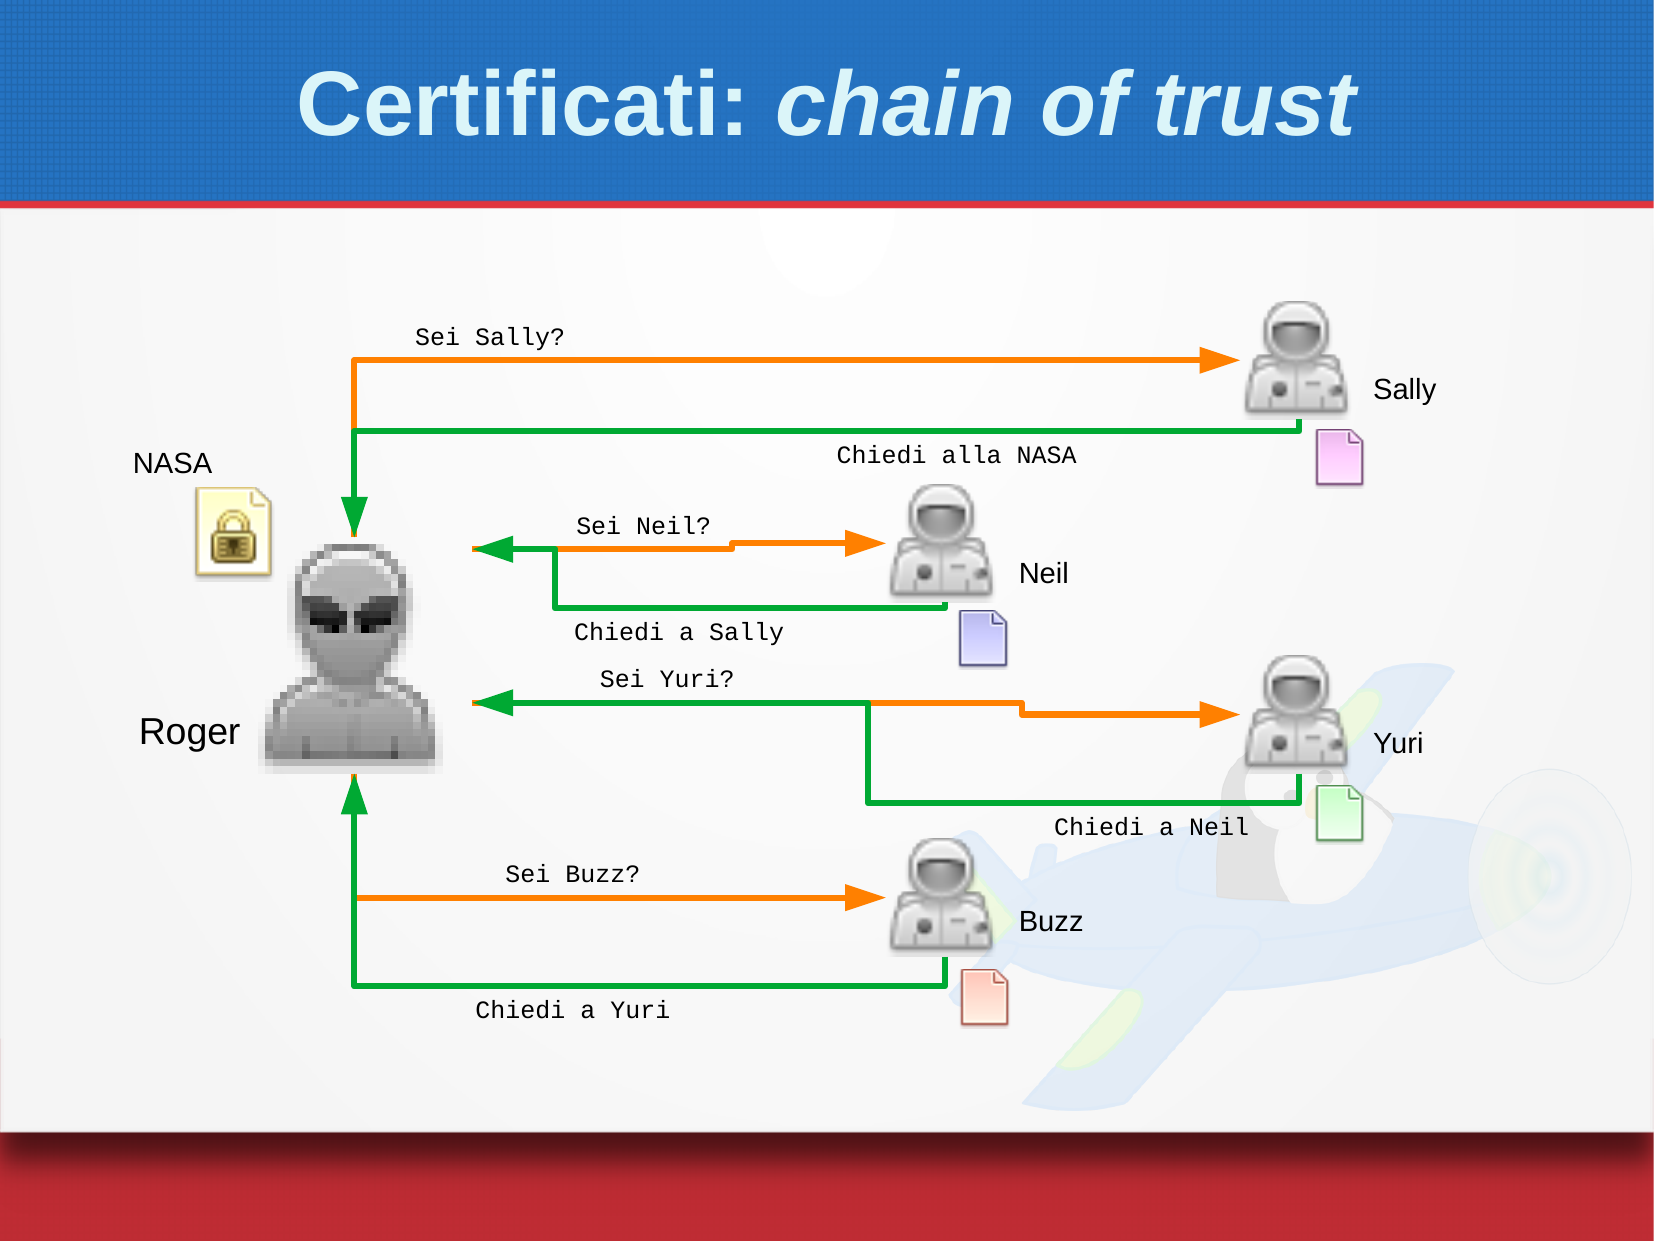

# Certificati: chain of trust
Sei Sally?
Sally
Chiedi alla NASA
NASA
Sei Neil?
Neil
Chiedi a Sally
Sei Yuri?
Roger
Yuri
Chiedi a Neil
Sei Buzz?
Buzz
Chiedi a Yuri